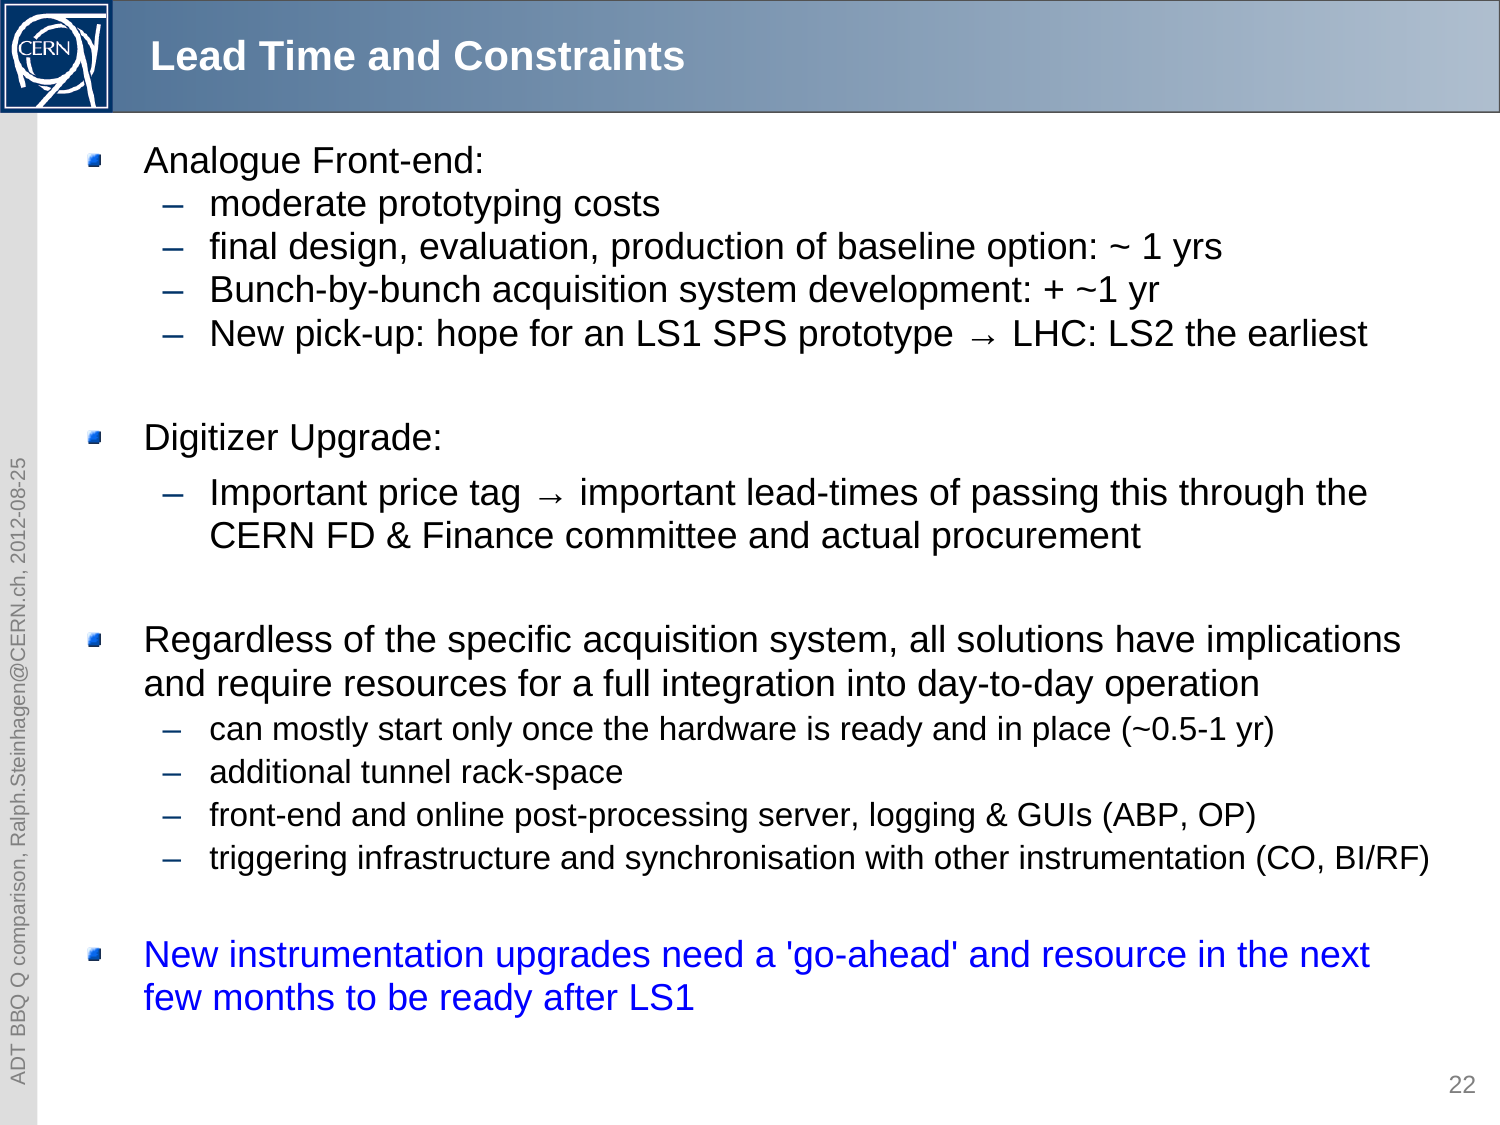

# Lead Time and Constraints
Analogue Front-end:
moderate prototyping costs
final design, evaluation, production of baseline option: ~ 1 yrs
Bunch-by-bunch acquisition system development: + ~1 yr
New pick-up: hope for an LS1 SPS prototype → LHC: LS2 the earliest
Digitizer Upgrade:
Important price tag → important lead-times of passing this through the CERN FD & Finance committee and actual procurement
Regardless of the specific acquisition system, all solutions have implications and require resources for a full integration into day-to-day operation
can mostly start only once the hardware is ready and in place (~0.5-1 yr)
additional tunnel rack-space
front-end and online post-processing server, logging & GUIs (ABP, OP)
triggering infrastructure and synchronisation with other instrumentation (CO, BI/RF)
New instrumentation upgrades need a 'go-ahead' and resource in the next few months to be ready after LS1